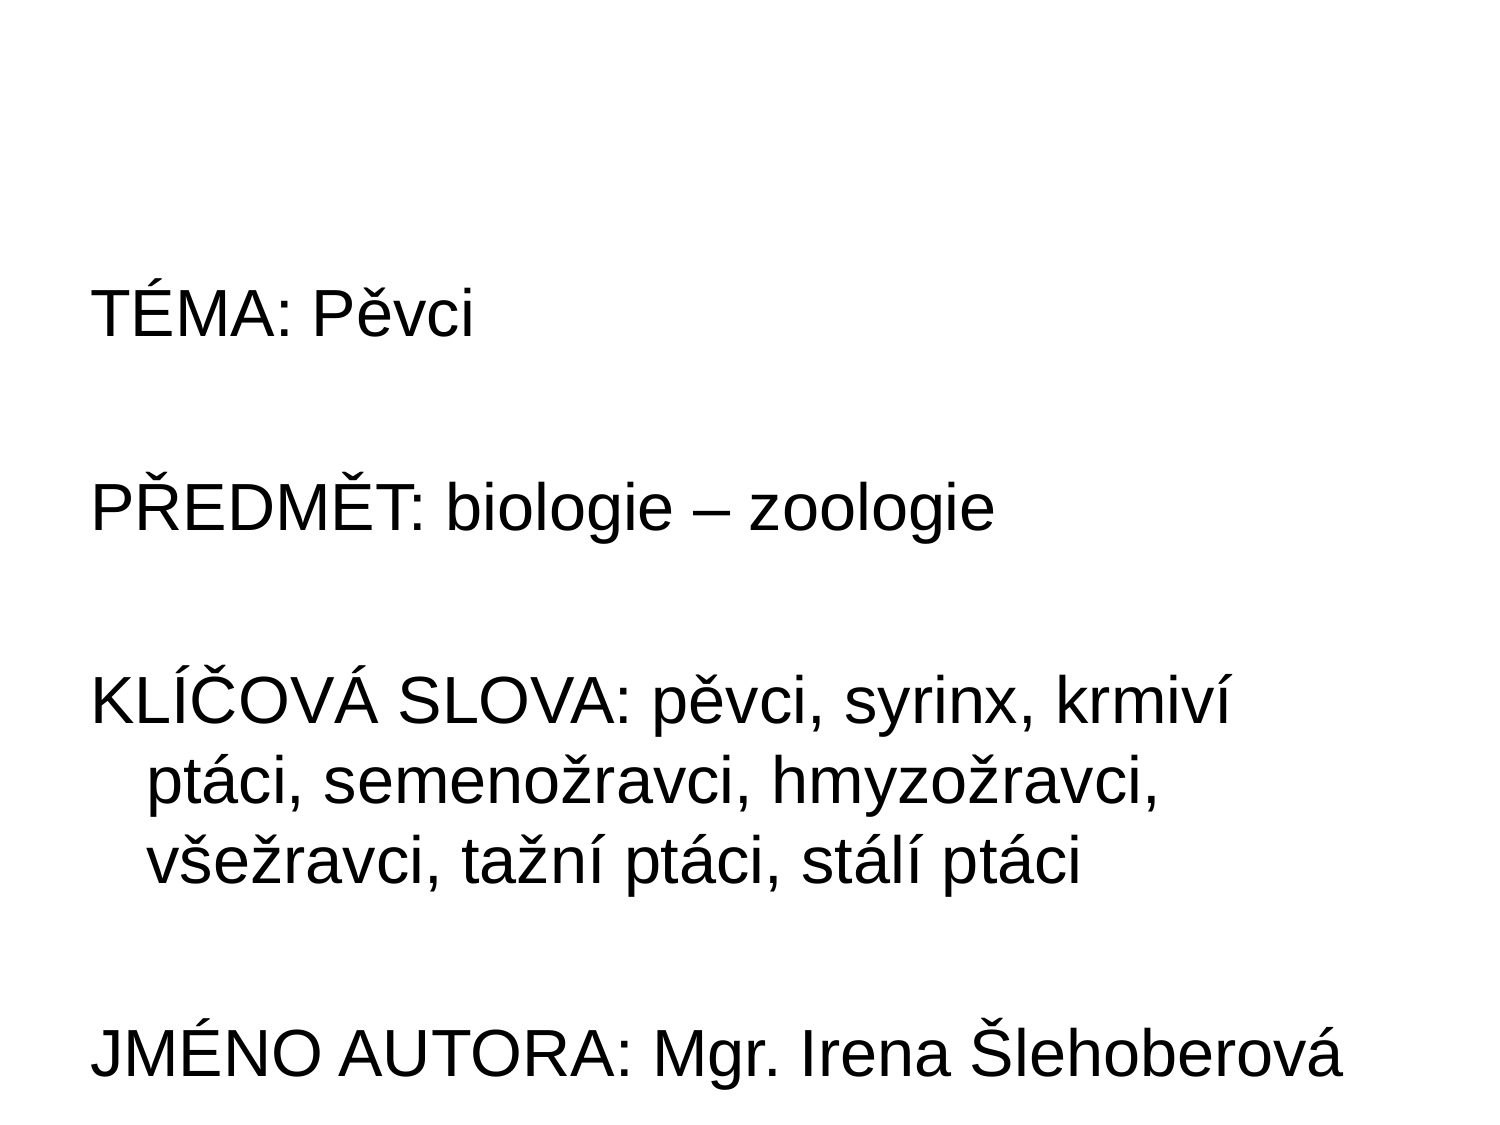

# TÉMA: Pěvci
PŘEDMĚT: biologie – zoologie
KLÍČOVÁ SLOVA: pěvci, syrinx, krmiví ptáci, semenožravci, hmyzožravci, všežravci, tažní ptáci, stálí ptáci
JMÉNO AUTORA: Mgr. Irena Šlehoberová